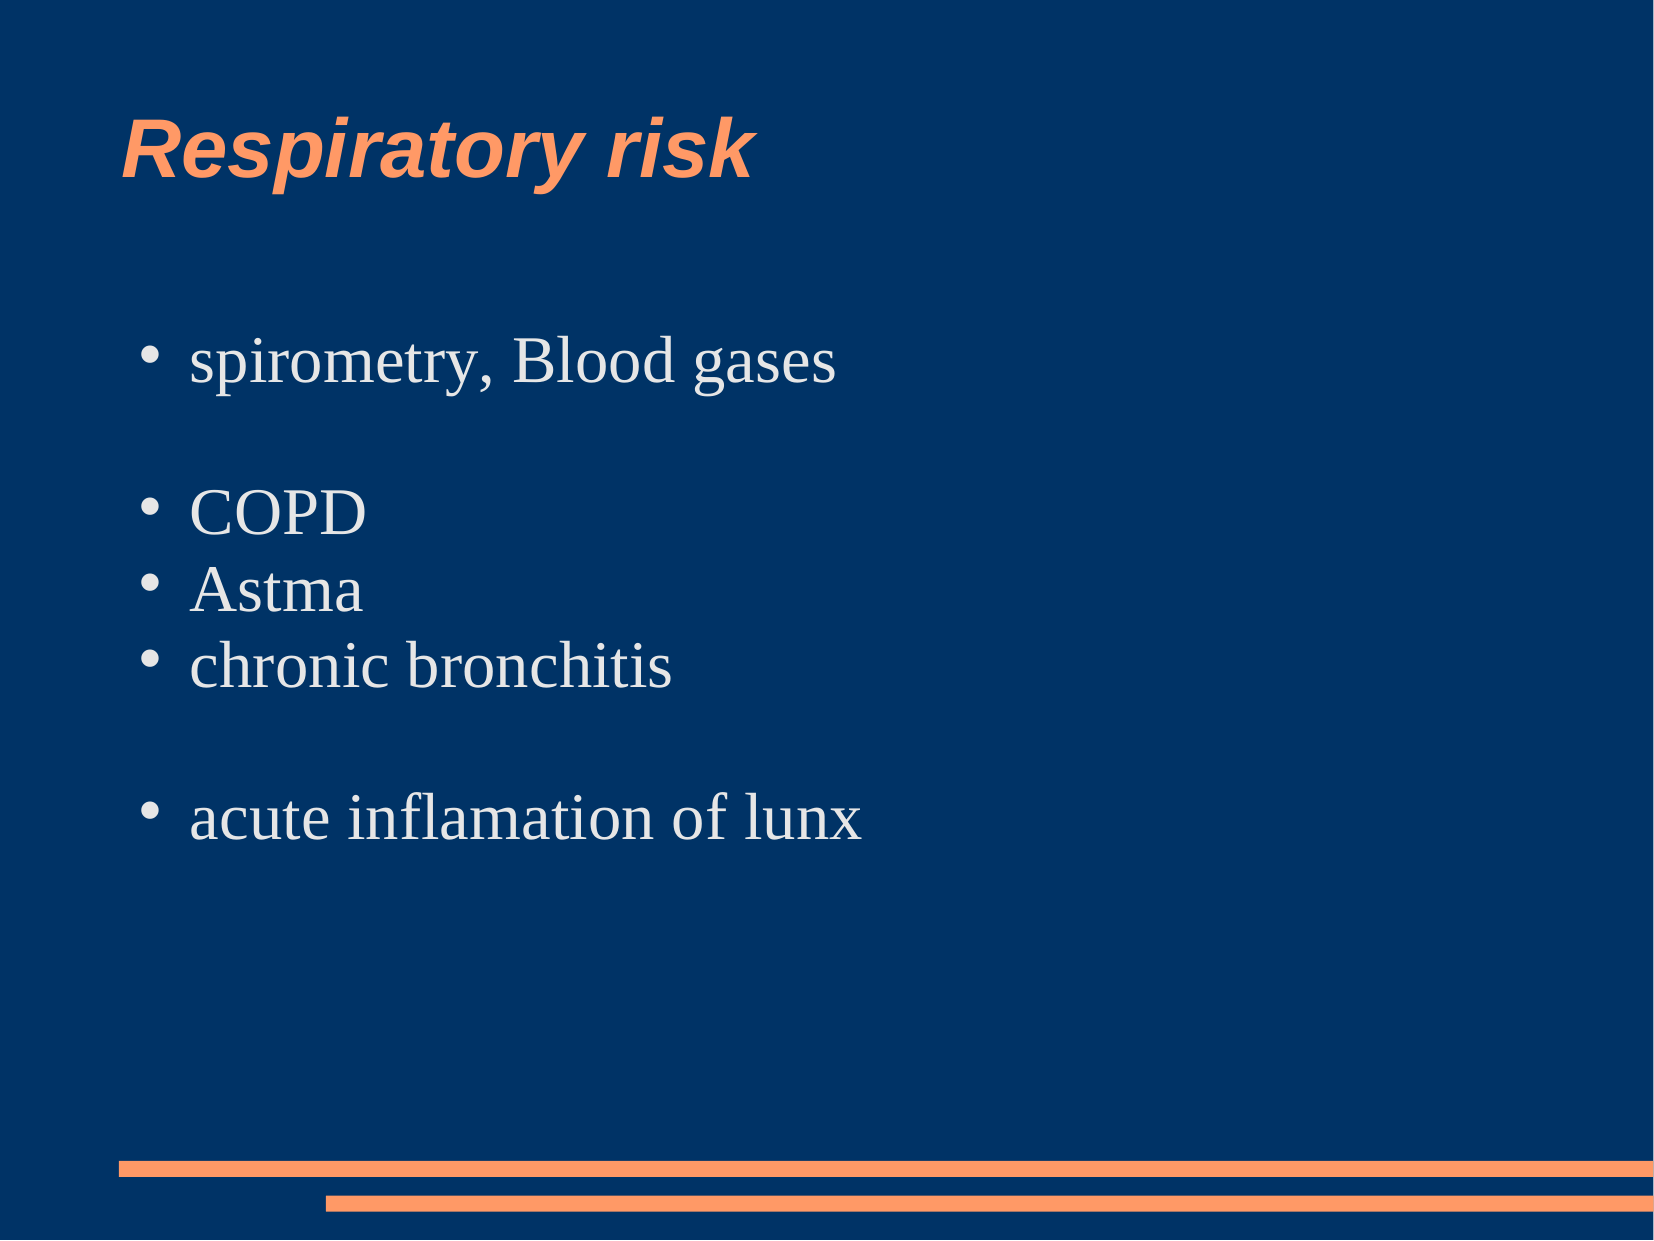

# Respiratory risk
spirometry, Blood gases
COPD
Astma
chronic bronchitis
acute inflamation of lunx